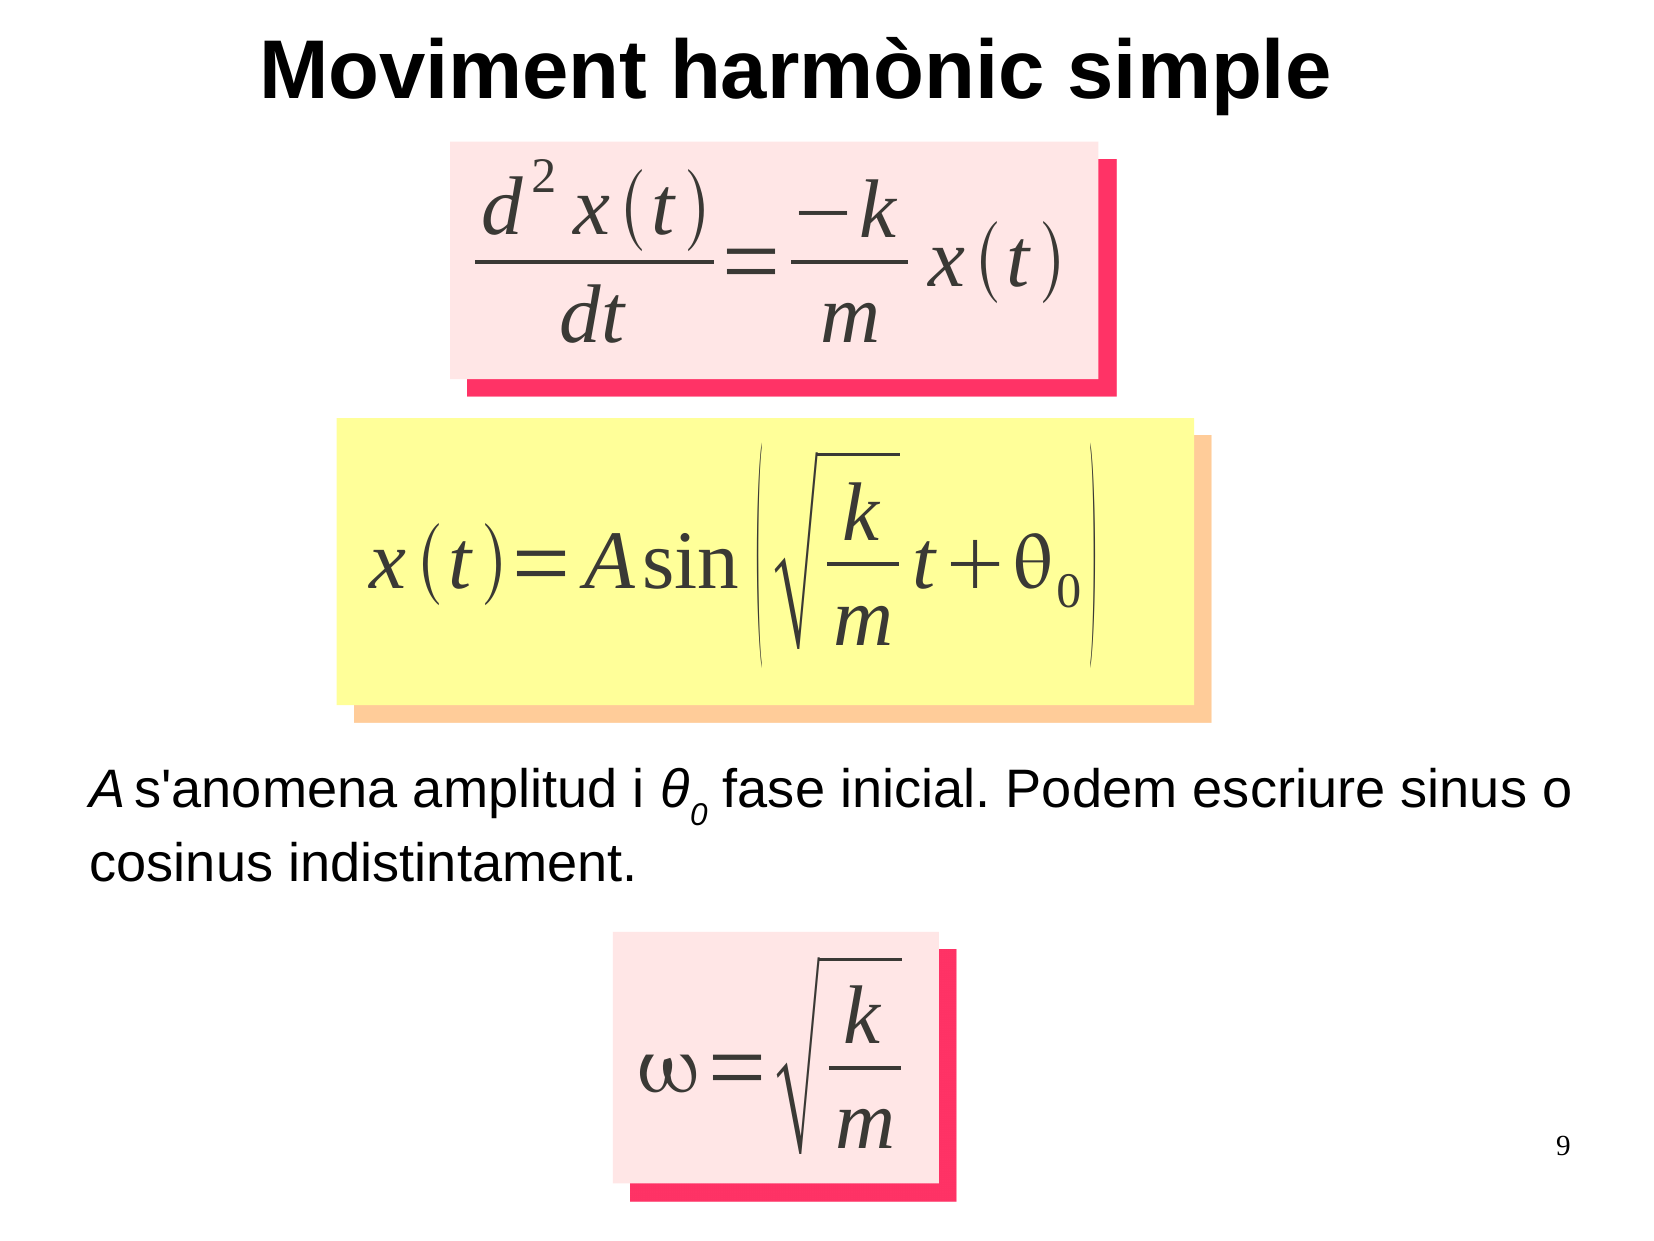

Moviment harmònic simple
A s'anomena amplitud i θ0 fase inicial. Podem escriure sinus o cosinus indistintament.
9